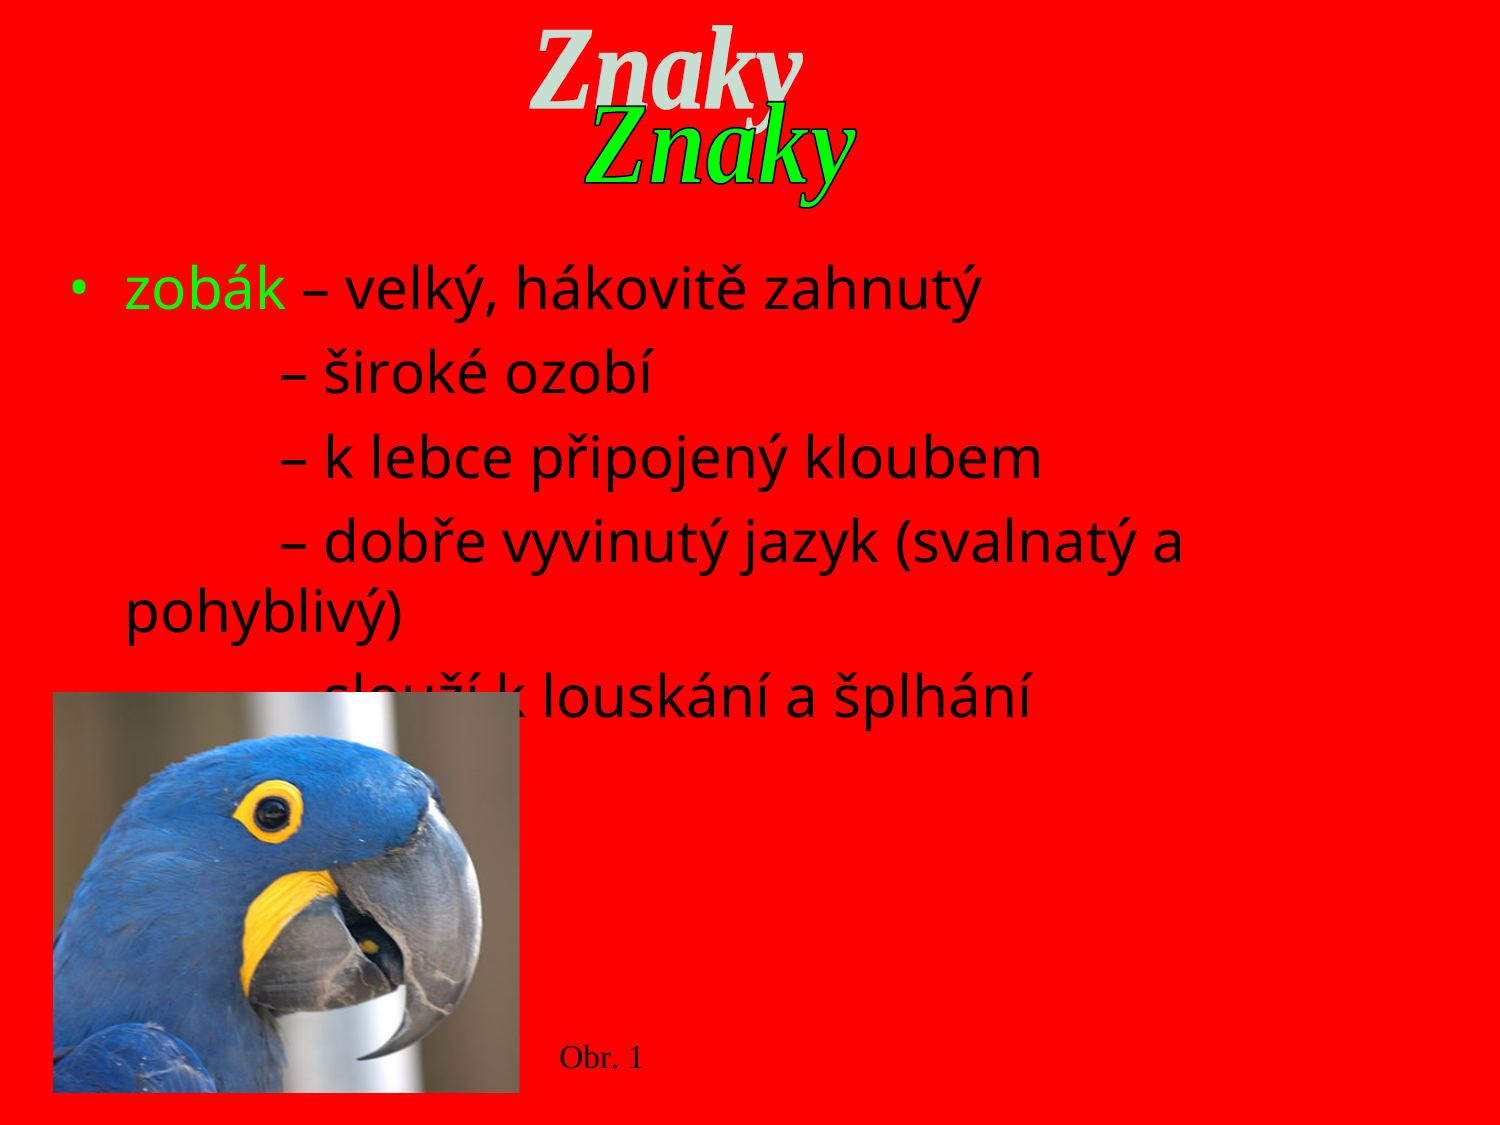

Znaky
# zobák – velký, hákovitě zahnutý
		 – široké ozobí
		 – k lebce připojený kloubem
		 – dobře vyvinutý jazyk (svalnatý a pohyblivý)
		 – slouží k louskání a šplhání
 Obr. 1